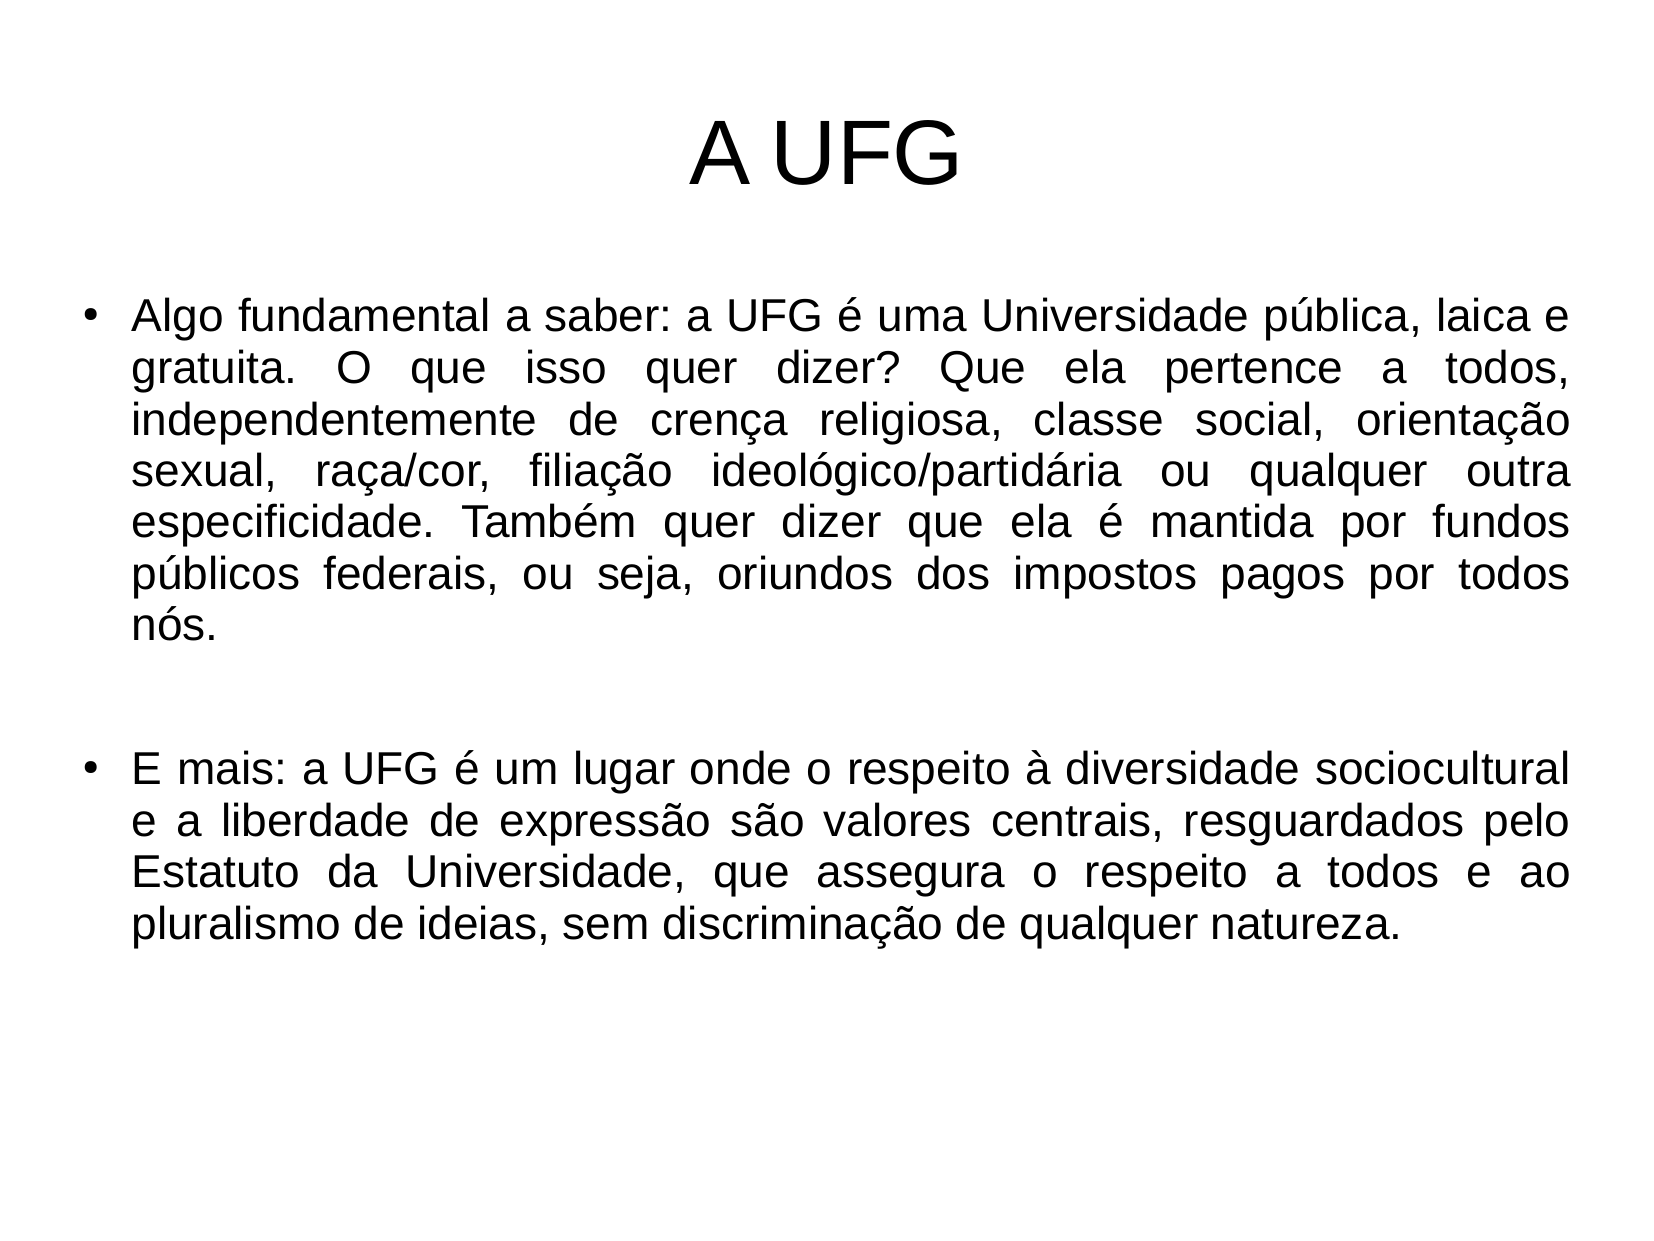

# A UFG
Algo fundamental a saber: a UFG é uma Universidade pública, laica e gratuita. O que isso quer dizer? Que ela pertence a todos, independentemente de crença religiosa, classe social, orientação sexual, raça/cor, filiação ideológico/partidária ou qualquer outra especificidade. Também quer dizer que ela é mantida por fundos públicos federais, ou seja, oriundos dos impostos pagos por todos nós.
E mais: a UFG é um lugar onde o respeito à diversidade sociocultural e a liberdade de expressão são valores centrais, resguardados pelo Estatuto da Universidade, que assegura o respeito a todos e ao pluralismo de ideias, sem discriminação de qualquer natureza.